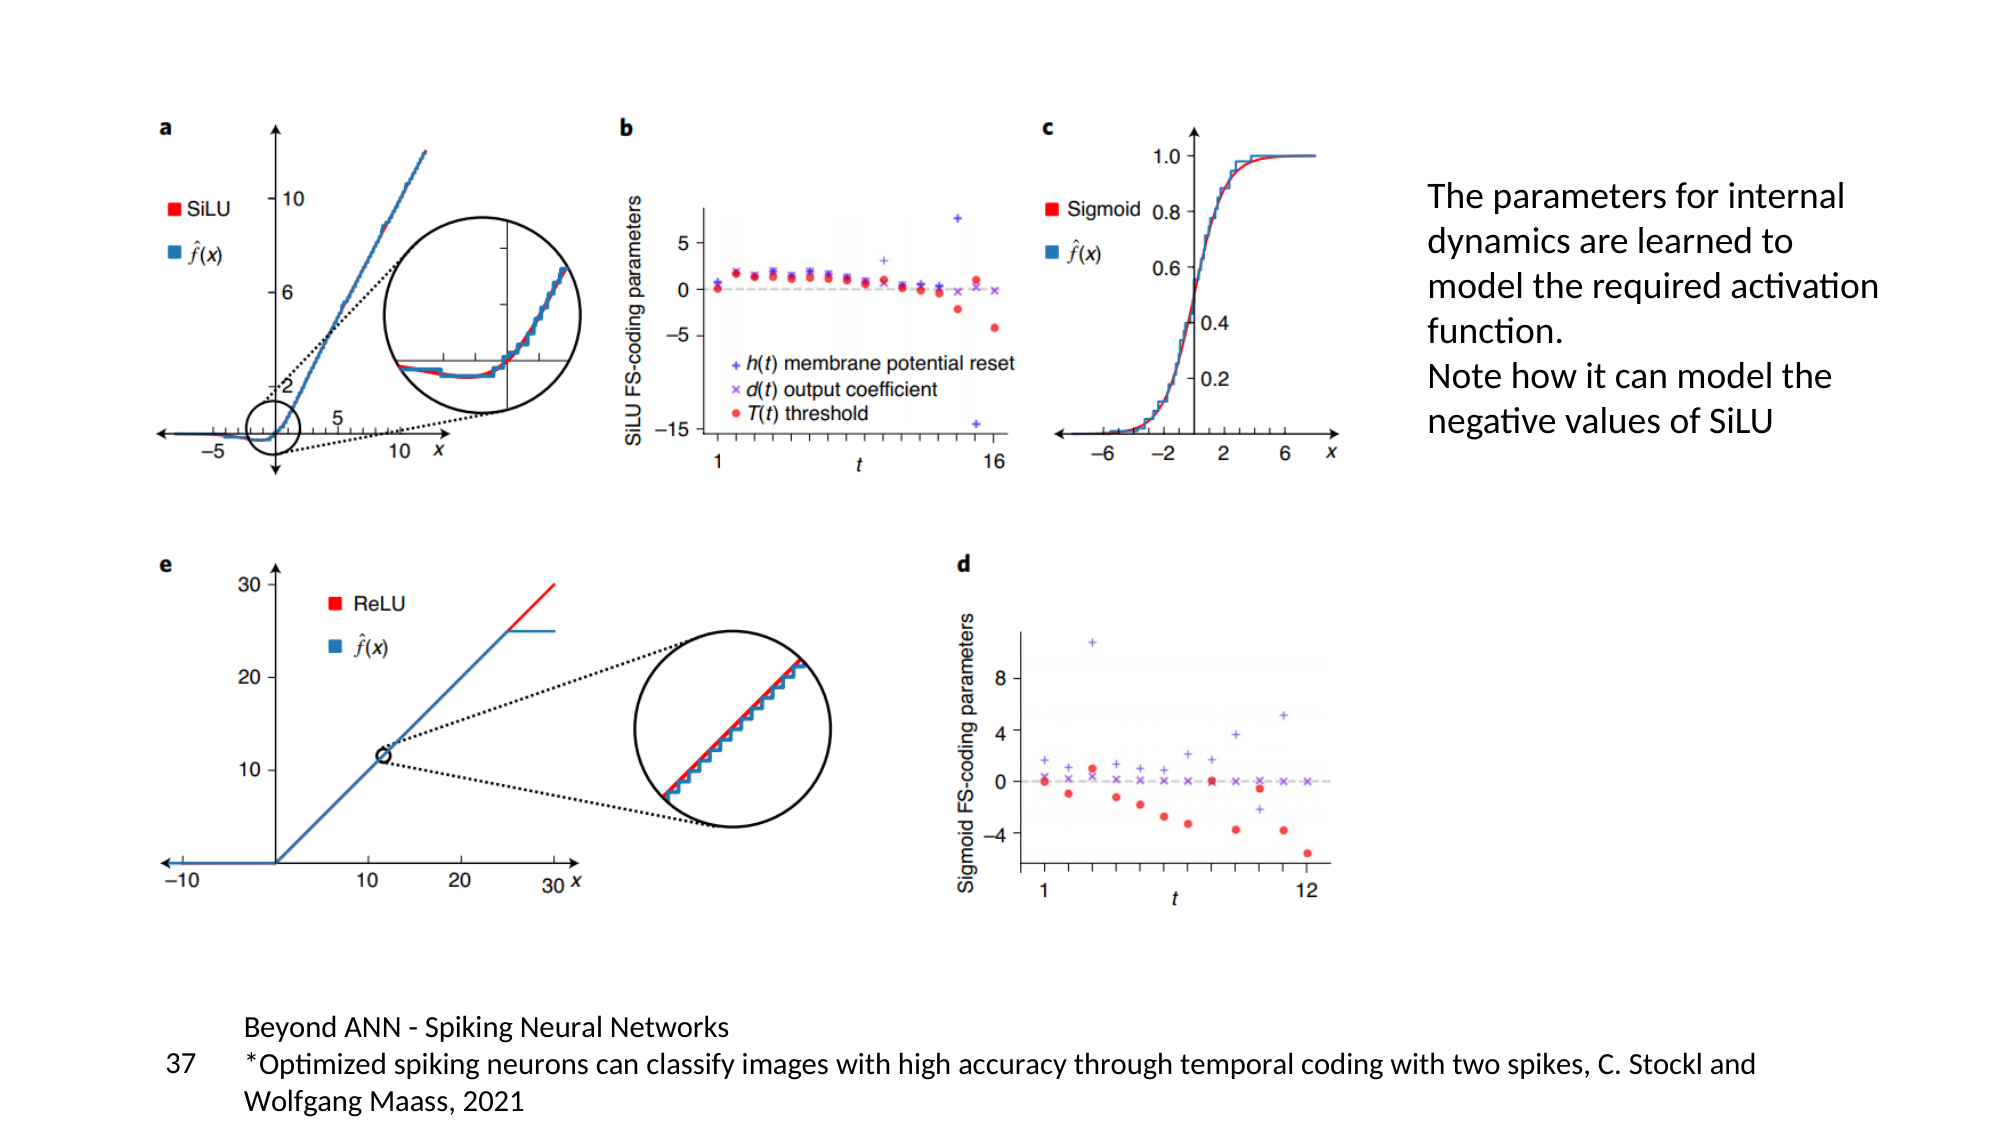

The parameters for internal dynamics are learned to model the required activation function.
Note how it can model the negative values of SiLU
Beyond ANN - Spiking Neural Networks
*Optimized spiking neurons can classify images with high accuracy through temporal coding with two spikes, C. Stockl and Wolfgang Maass, 2021